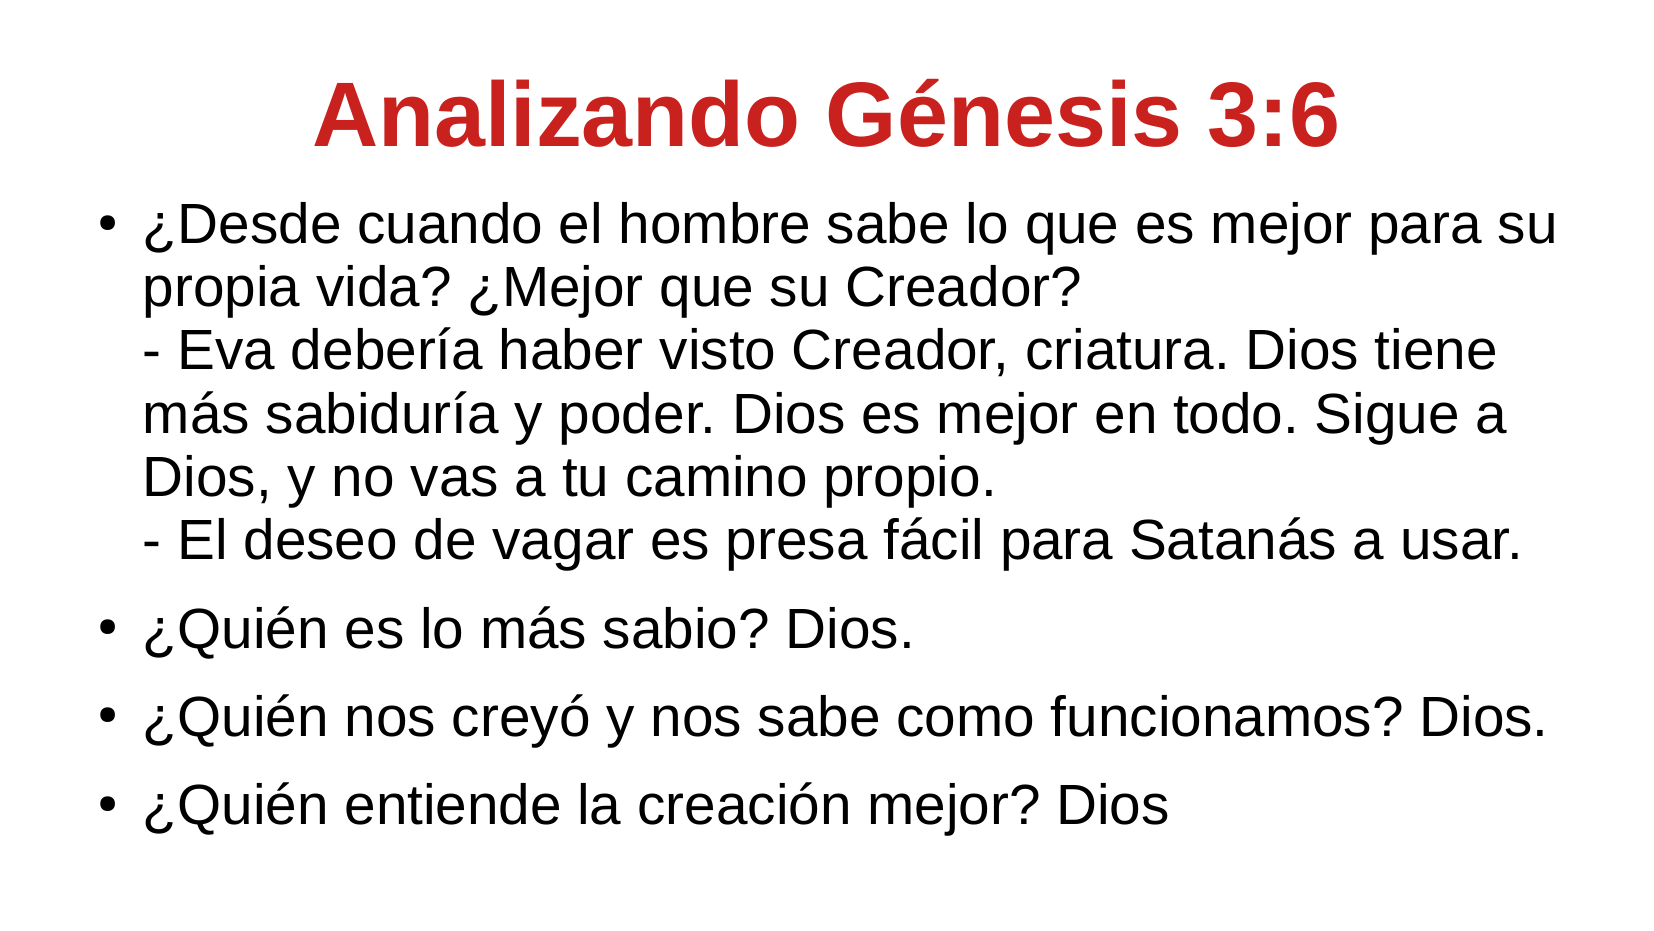

# Analizando Génesis 3:6
¿Desde cuando el hombre sabe lo que es mejor para su propia vida? ¿Mejor que su Creador?
- Eva debería haber visto Creador, criatura. Dios tiene más sabiduría y poder. Dios es mejor en todo. Sigue a Dios, y no vas a tu camino propio.
- El deseo de vagar es presa fácil para Satanás a usar.
¿Quién es lo más sabio? Dios.
¿Quién nos creyó y nos sabe como funcionamos? Dios.
¿Quién entiende la creación mejor? Dios